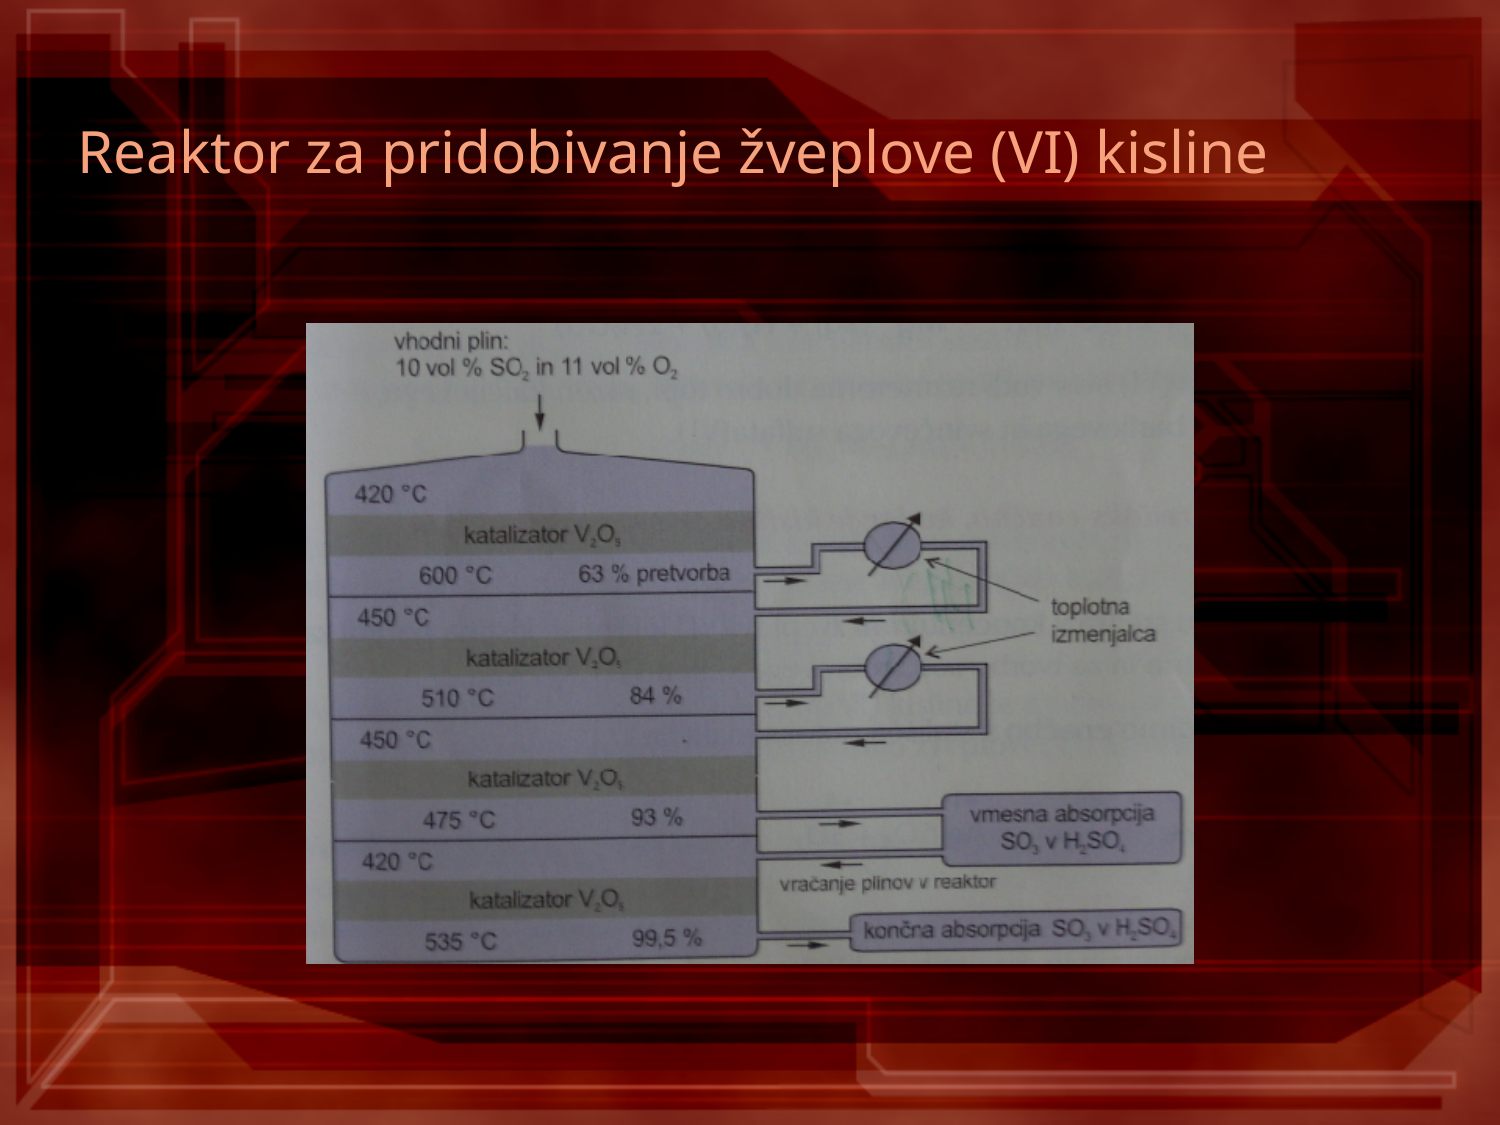

# Reaktor za pridobivanje žveplove (VI) kisline